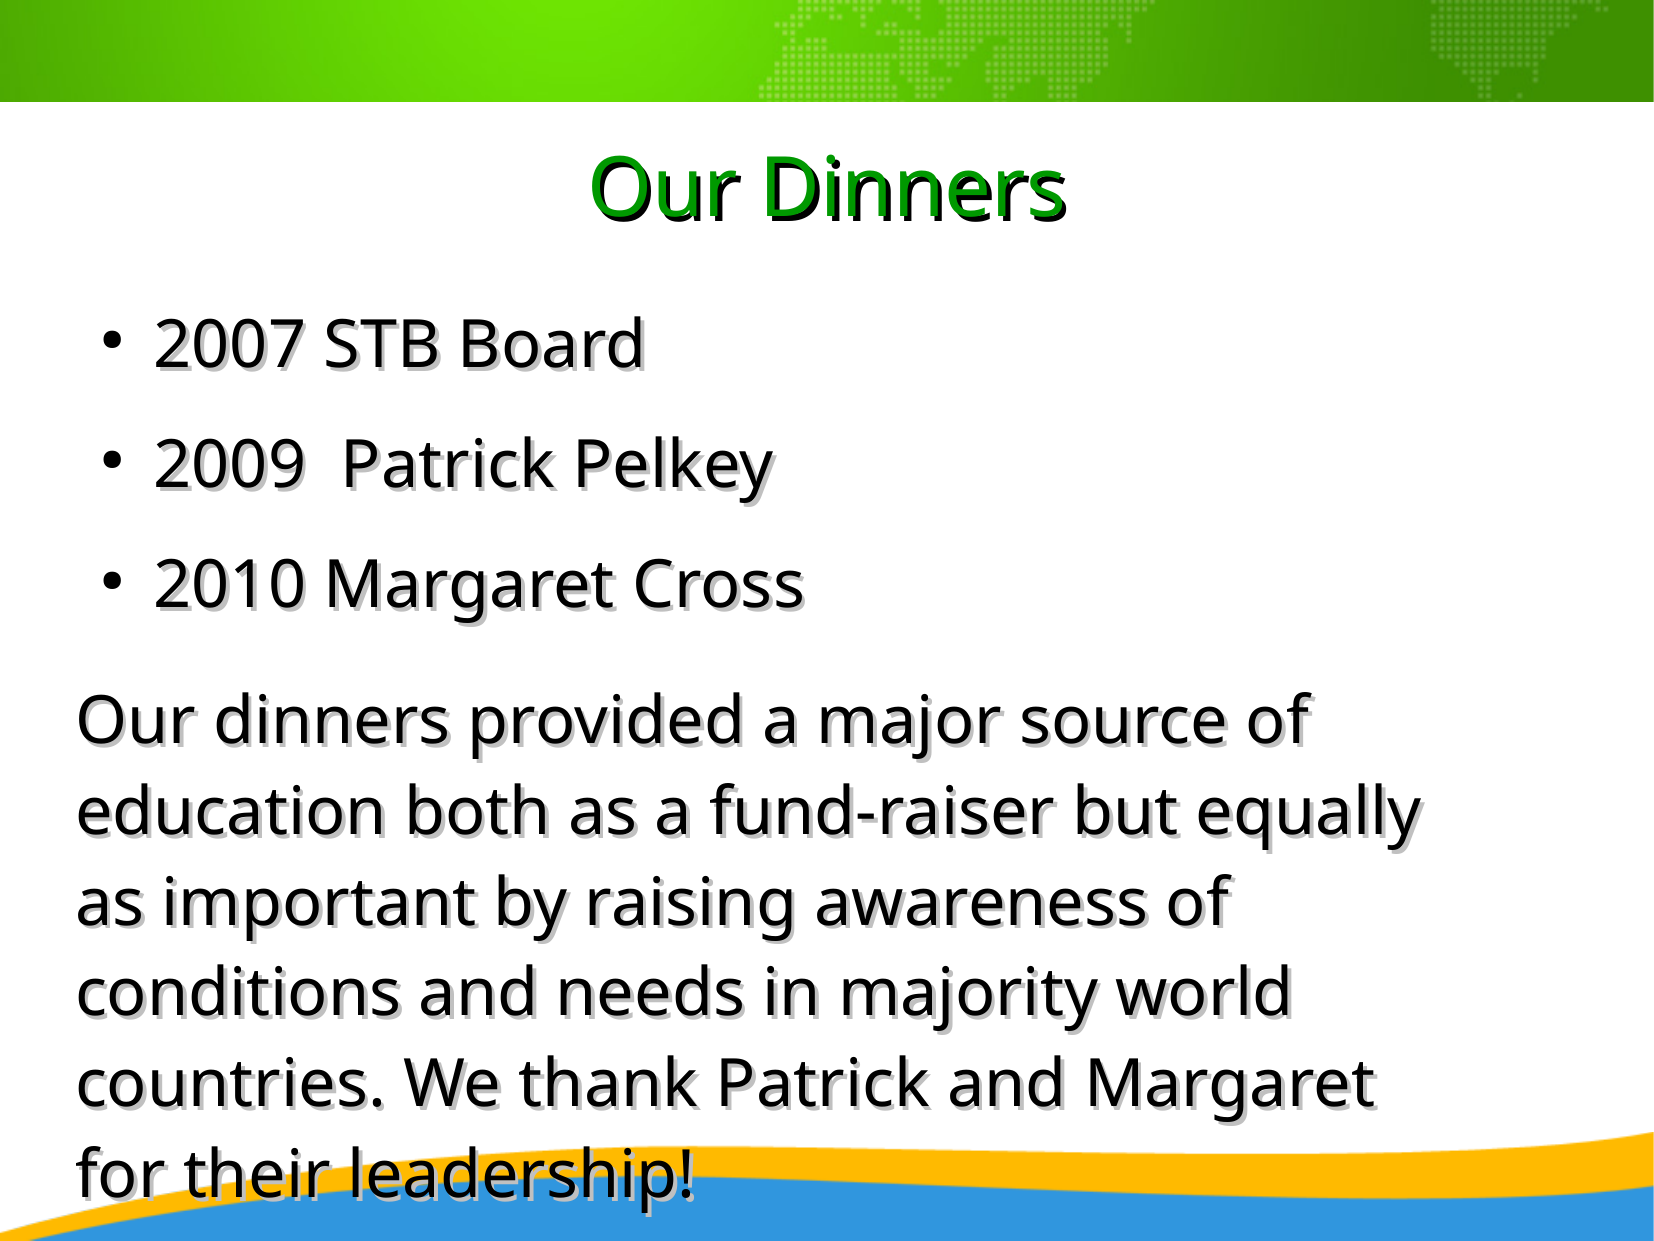

# Our Dinners
2007 STB Board
2009 Patrick Pelkey
2010 Margaret Cross
Our dinners provided a major source of education both as a fund-raiser but equally as important by raising awareness of conditions and needs in majority world countries. We thank Patrick and Margaret for their leadership!